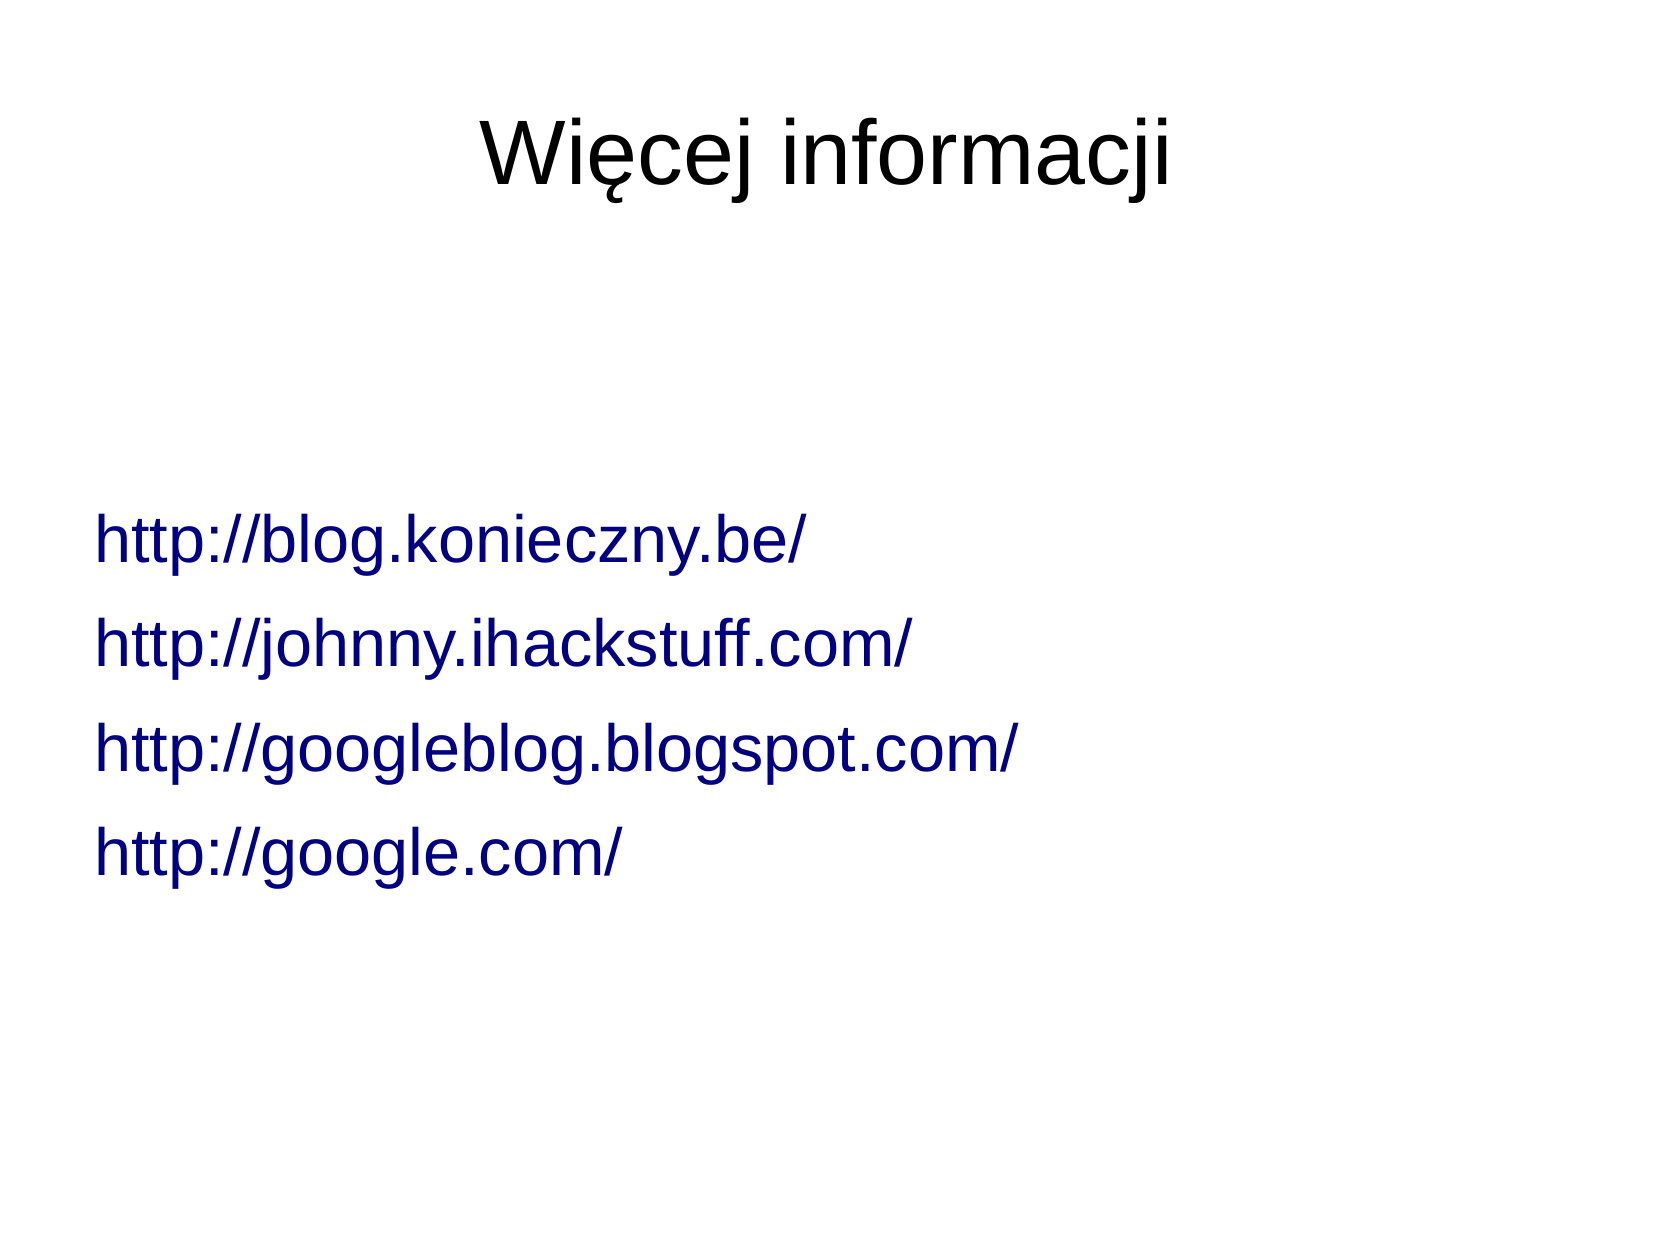

# Więcej informacji
http://blog.konieczny.be/
http://johnny.ihackstuff.com/
http://googleblog.blogspot.com/
http://google.com/